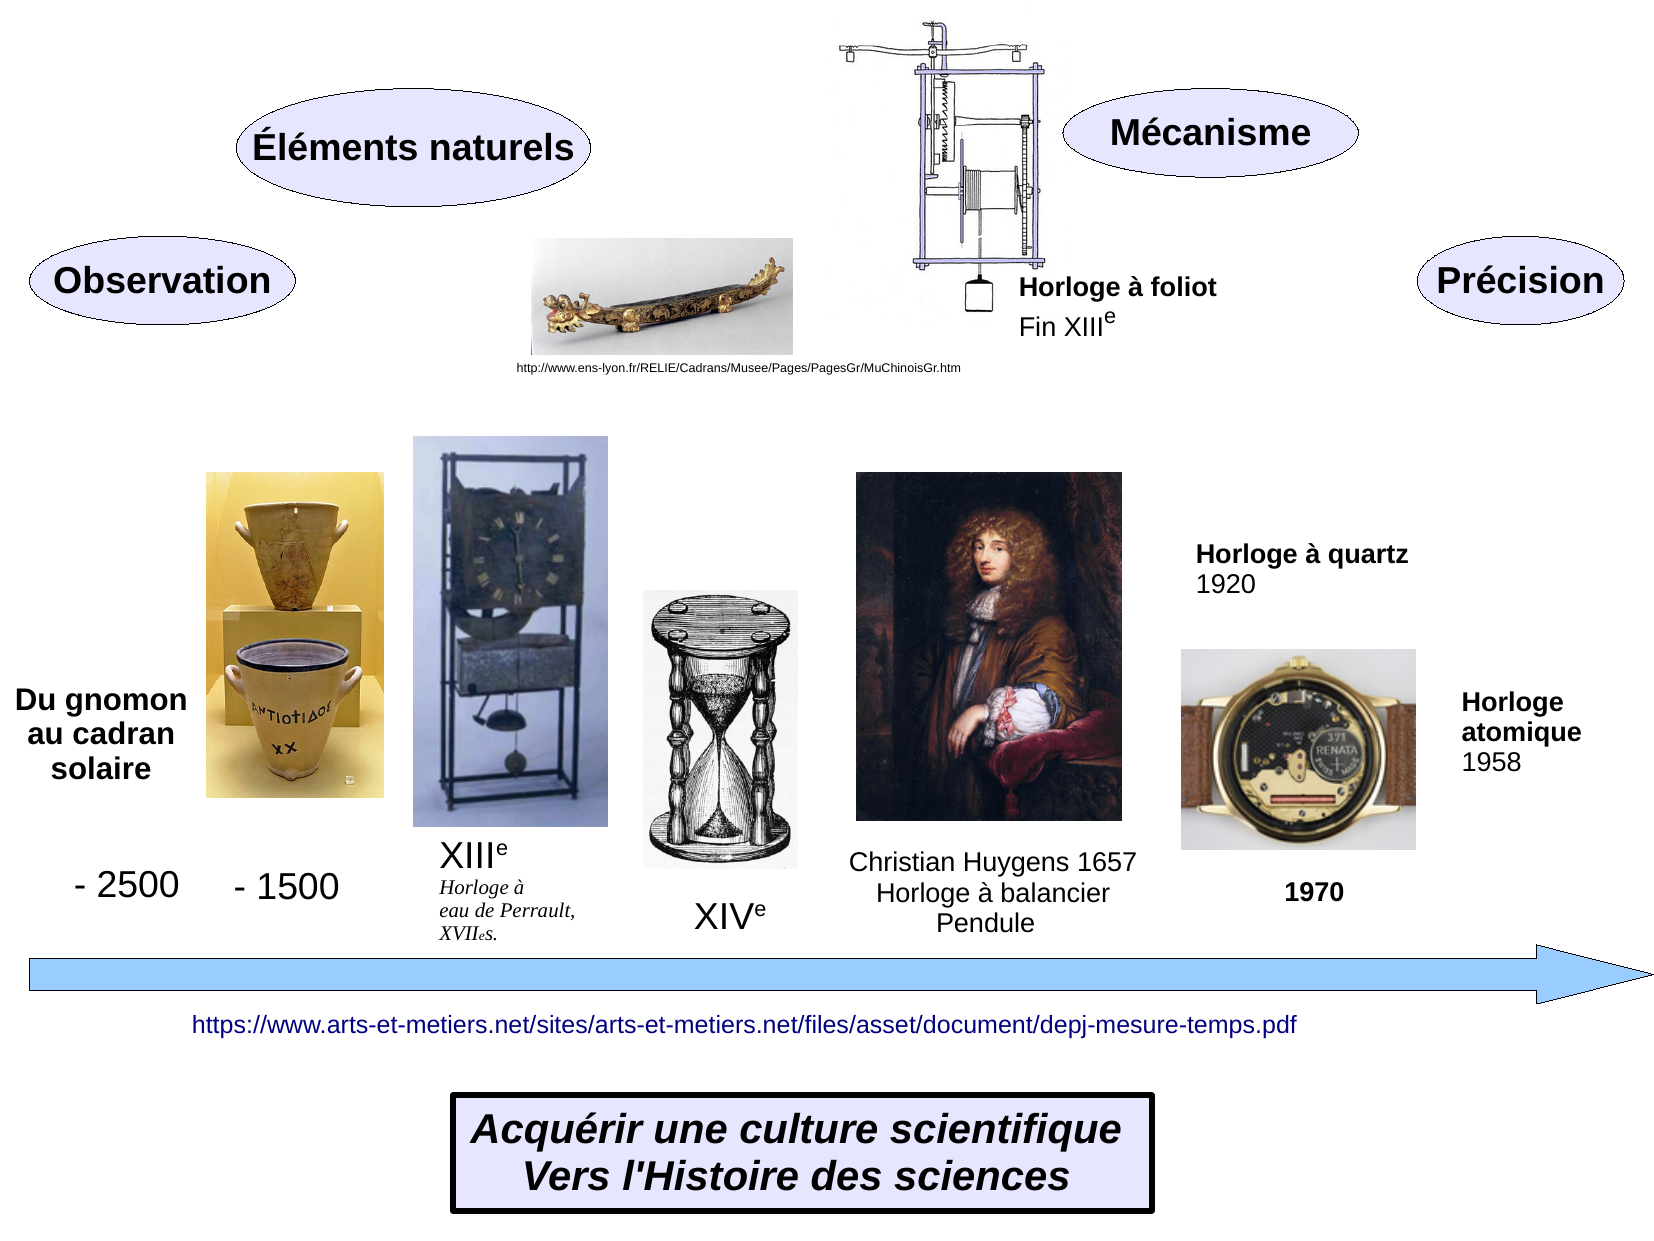

Éléments naturels
Mécanisme
Observation
Précision
Horloge à foliot
Fin XIIIe
http://www.ens-lyon.fr/RELIE/Cadrans/Musee/Pages/PagesGr/MuChinoisGr.htm
Horloge à quartz
1920
Du gnomon au cadran solaire
Horloge atomique
1958
XIIIe
Horloge à
eau de Perrault,
XVIIes.
Christian Huygens 1657
Horloge à balancier
Pendule
- 2500
- 1500
1970
XIVe
https://www.arts-et-metiers.net/sites/arts-et-metiers.net/files/asset/document/depj-mesure-temps.pdf
Acquérir une culture scientifique
Vers l'Histoire des sciences